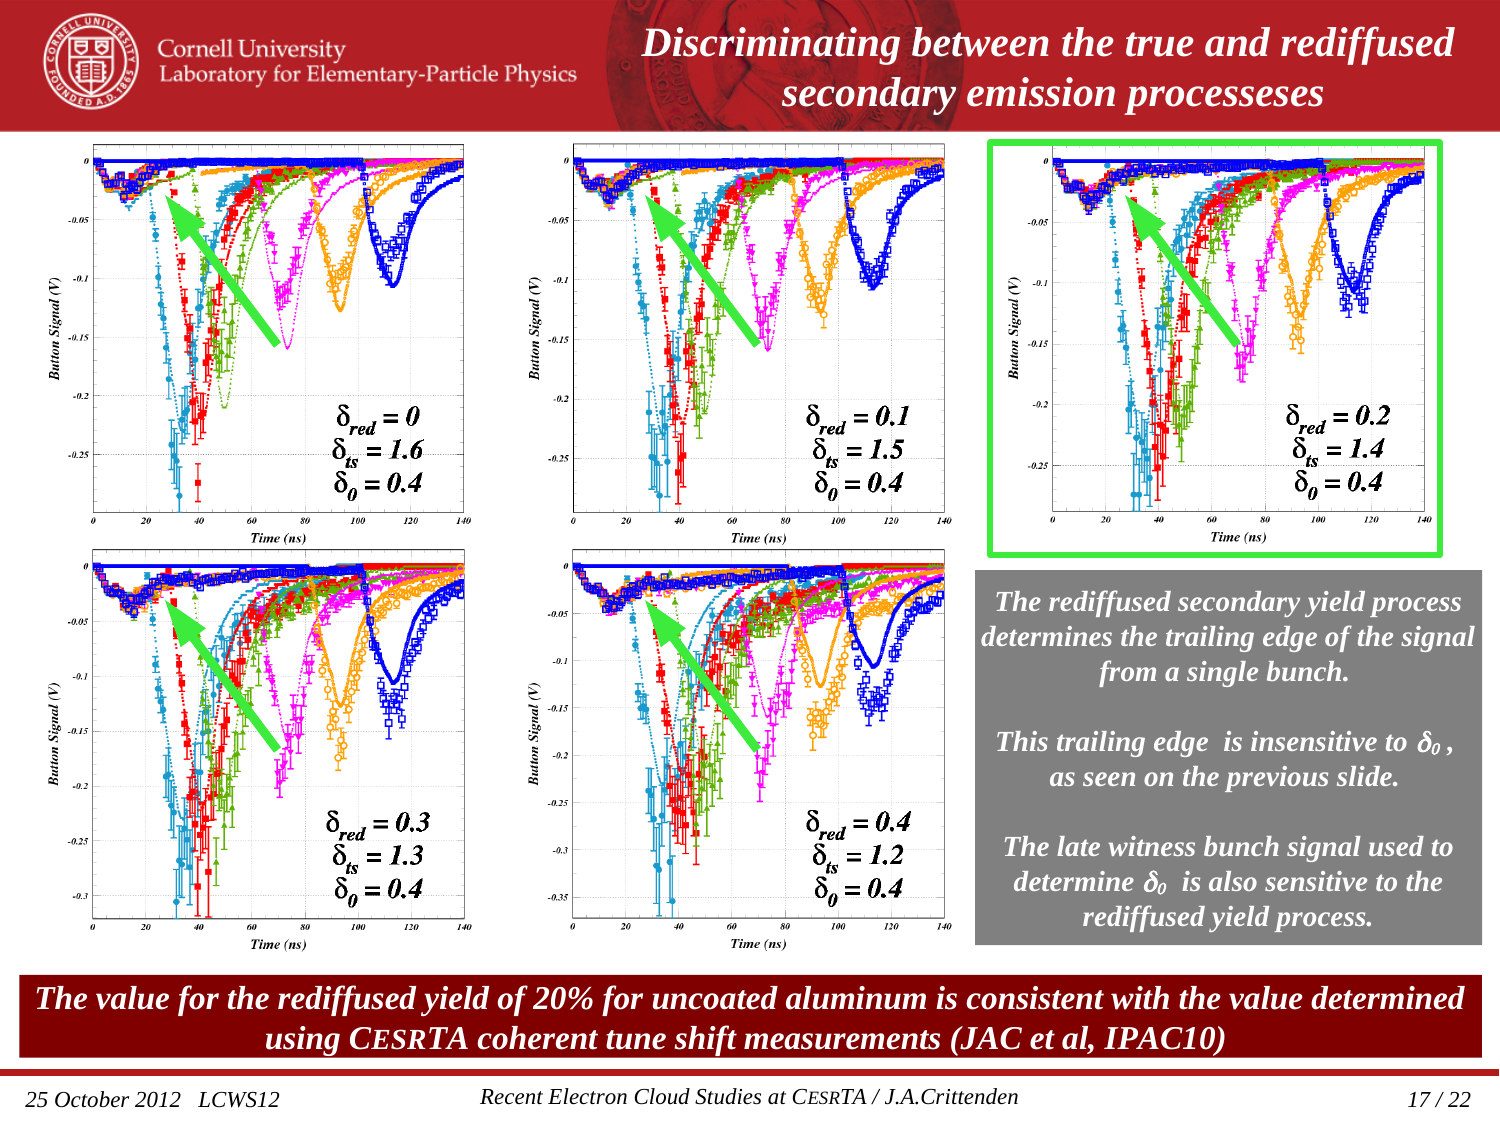

Discriminating between the true and rediffused
secondary emission processeses
The rediffused secondary yield process determines the trailing edge of the signal from a single bunch.
This trailing edge is insensitive to d0 ,
as seen on the previous slide.
The late witness bunch signal used to determine d0 is also sensitive to the rediffused yield process.
The value for the rediffused yield of 20% for uncoated aluminum is consistent with the value determined using CESRTA coherent tune shift measurements (JAC et al, IPAC10)